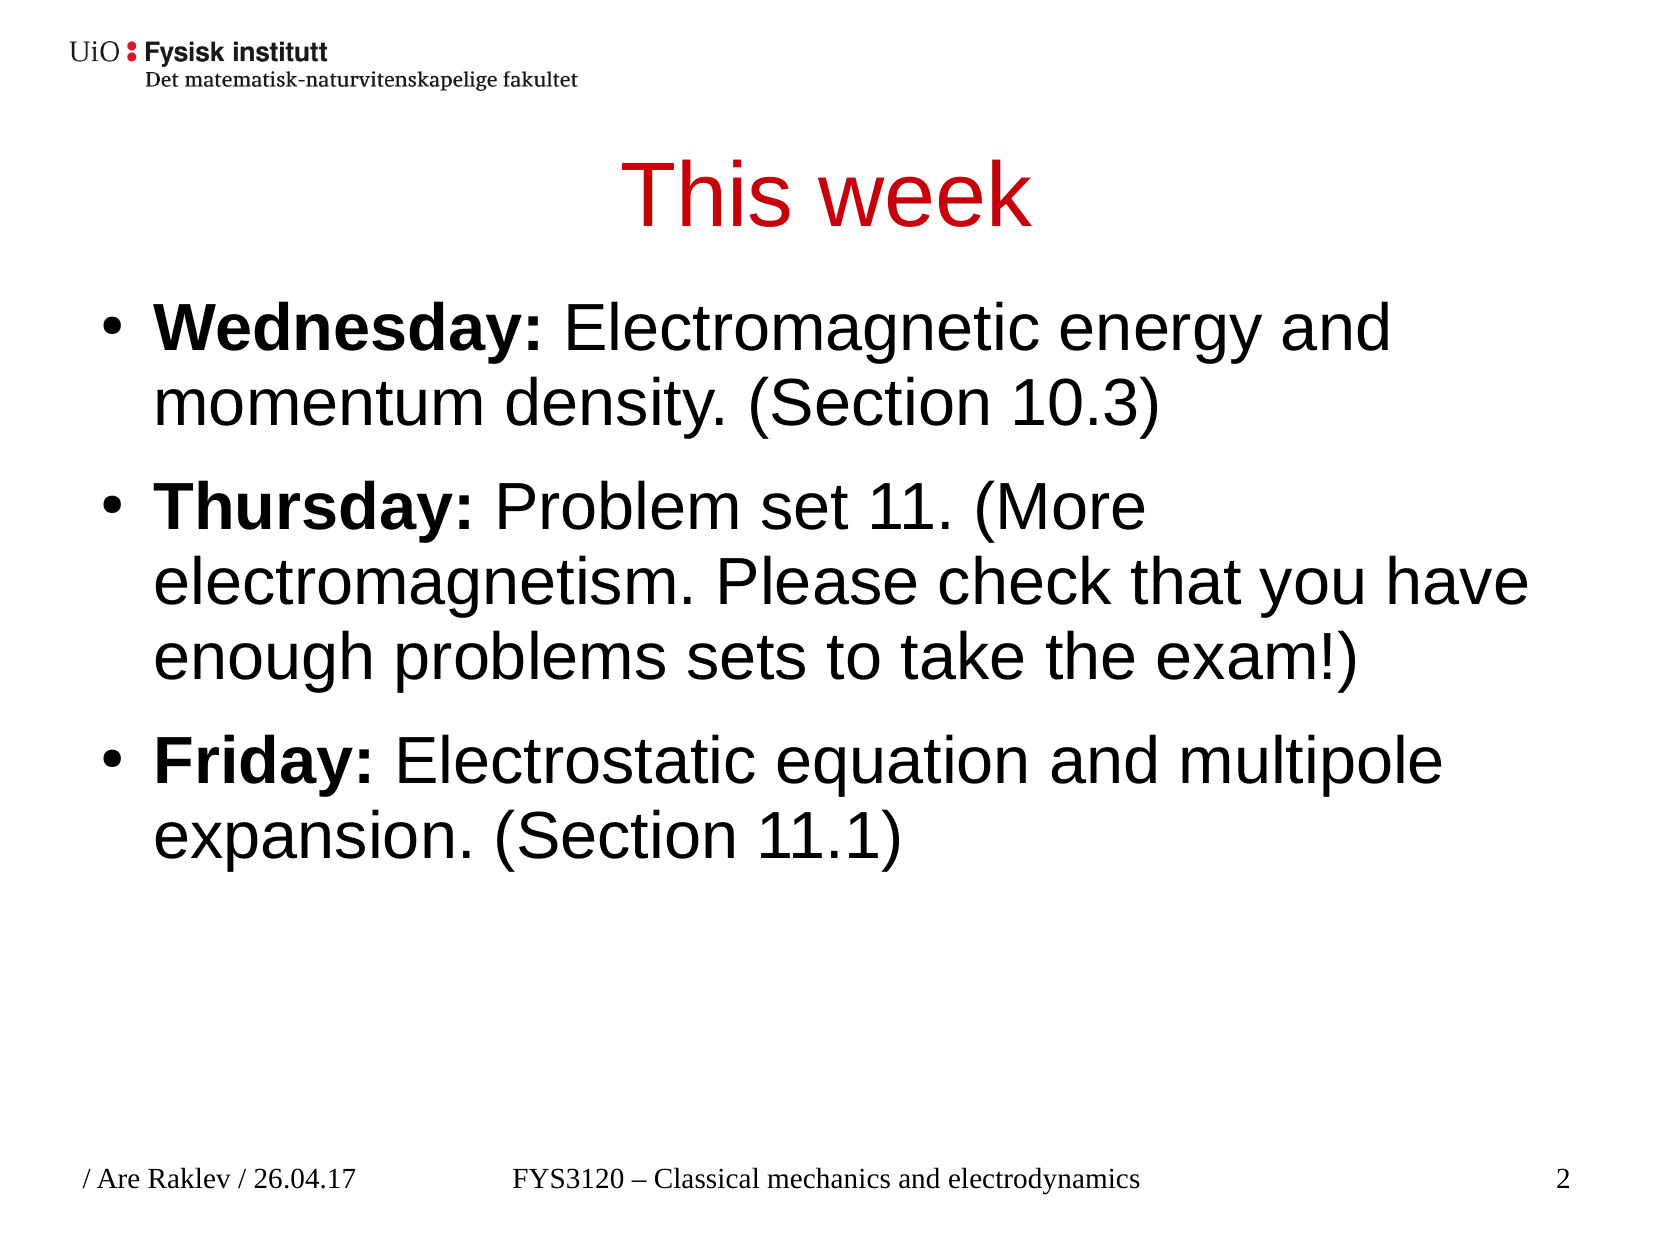

# This week
Wednesday: Electromagnetic energy and momentum density. (Section 10.3)
Thursday: Problem set 11. (More electromagnetism. Please check that you have enough problems sets to take the exam!)
Friday: Electrostatic equation and multipole expansion. (Section 11.1)
/ Are Raklev / 26.04.17
FYS3120 – Classical mechanics and electrodynamics
2